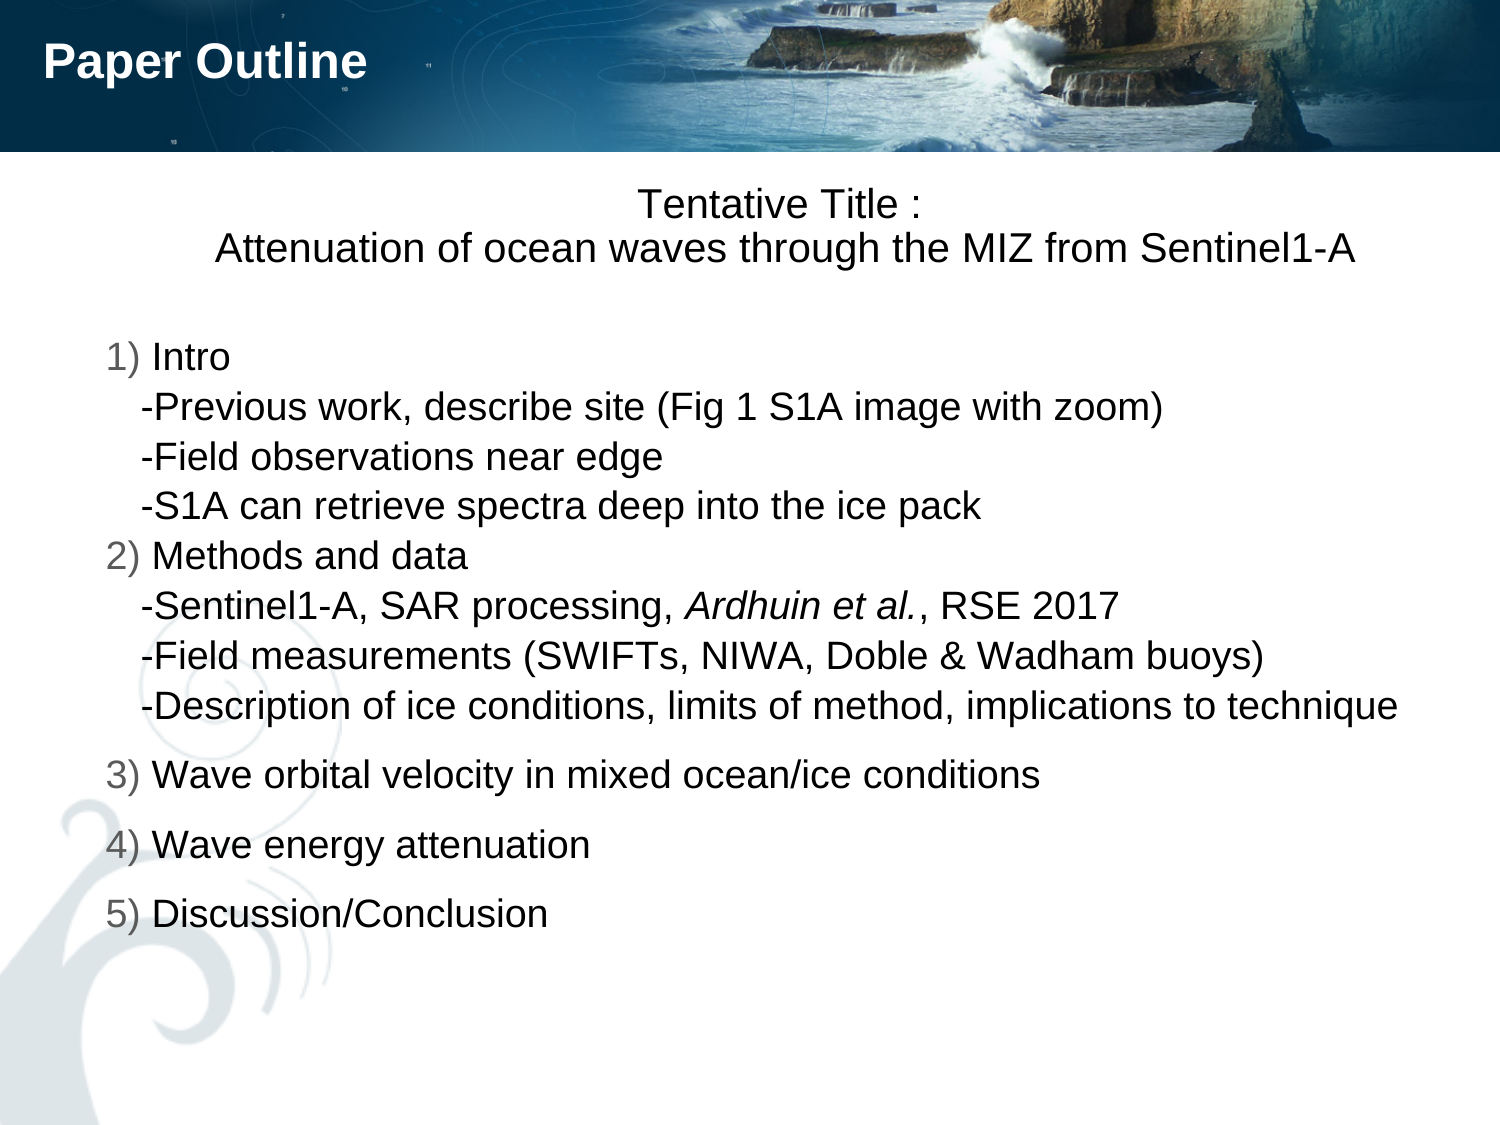

Paper Outline
Tentative Title :
Attenuation of ocean waves through the MIZ from Sentinel1-A
 Intro
-Previous work, describe site (Fig 1 S1A image with zoom)
-Field observations near edge
-S1A can retrieve spectra deep into the ice pack
 Methods and data
-Sentinel1-A, SAR processing, Ardhuin et al., RSE 2017
-Field measurements (SWIFTs, NIWA, Doble & Wadham buoys)
-Description of ice conditions, limits of method, implications to technique
 Wave orbital velocity in mixed ocean/ice conditions
 Wave energy attenuation
 Discussion/Conclusion